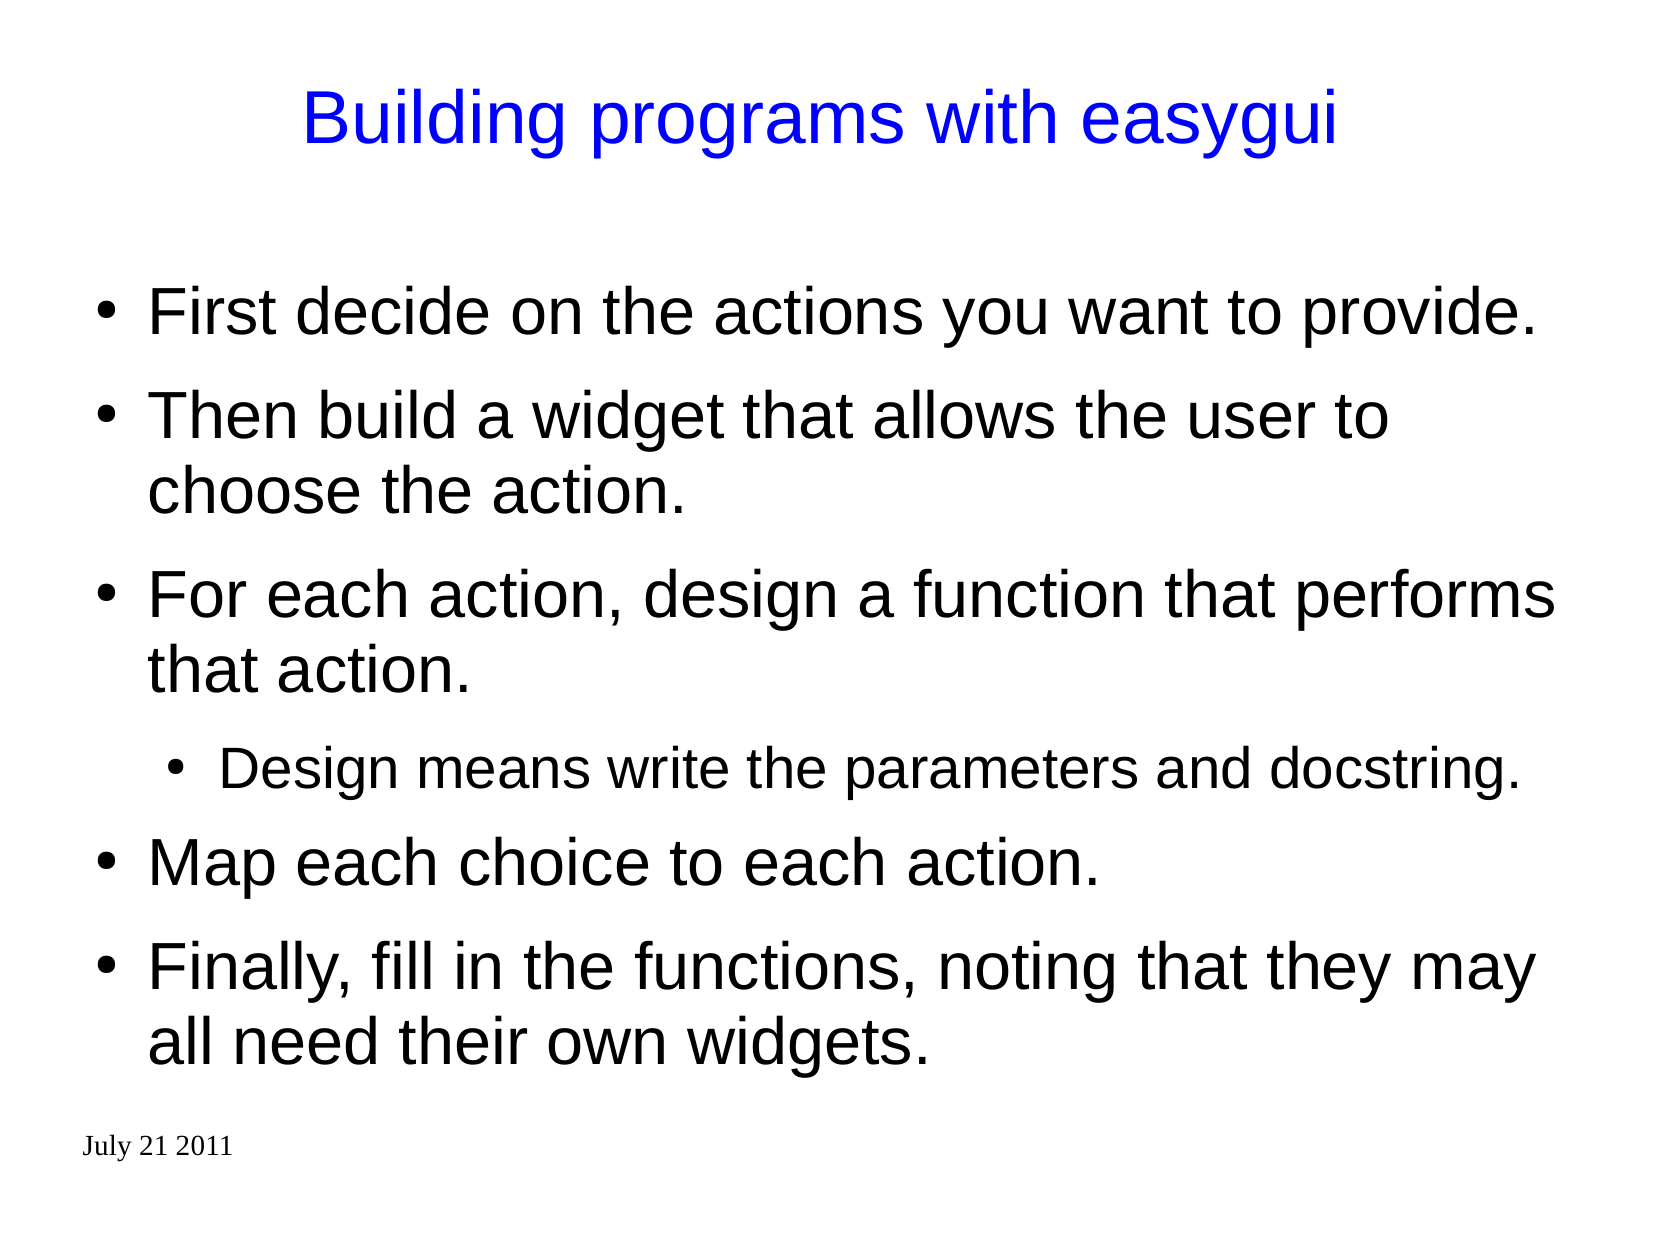

# Building programs with easygui
First decide on the actions you want to provide.
Then build a widget that allows the user to choose the action.
For each action, design a function that performs that action.
Design means write the parameters and docstring.
Map each choice to each action.
Finally, fill in the functions, noting that they may all need their own widgets.
July 21 2011